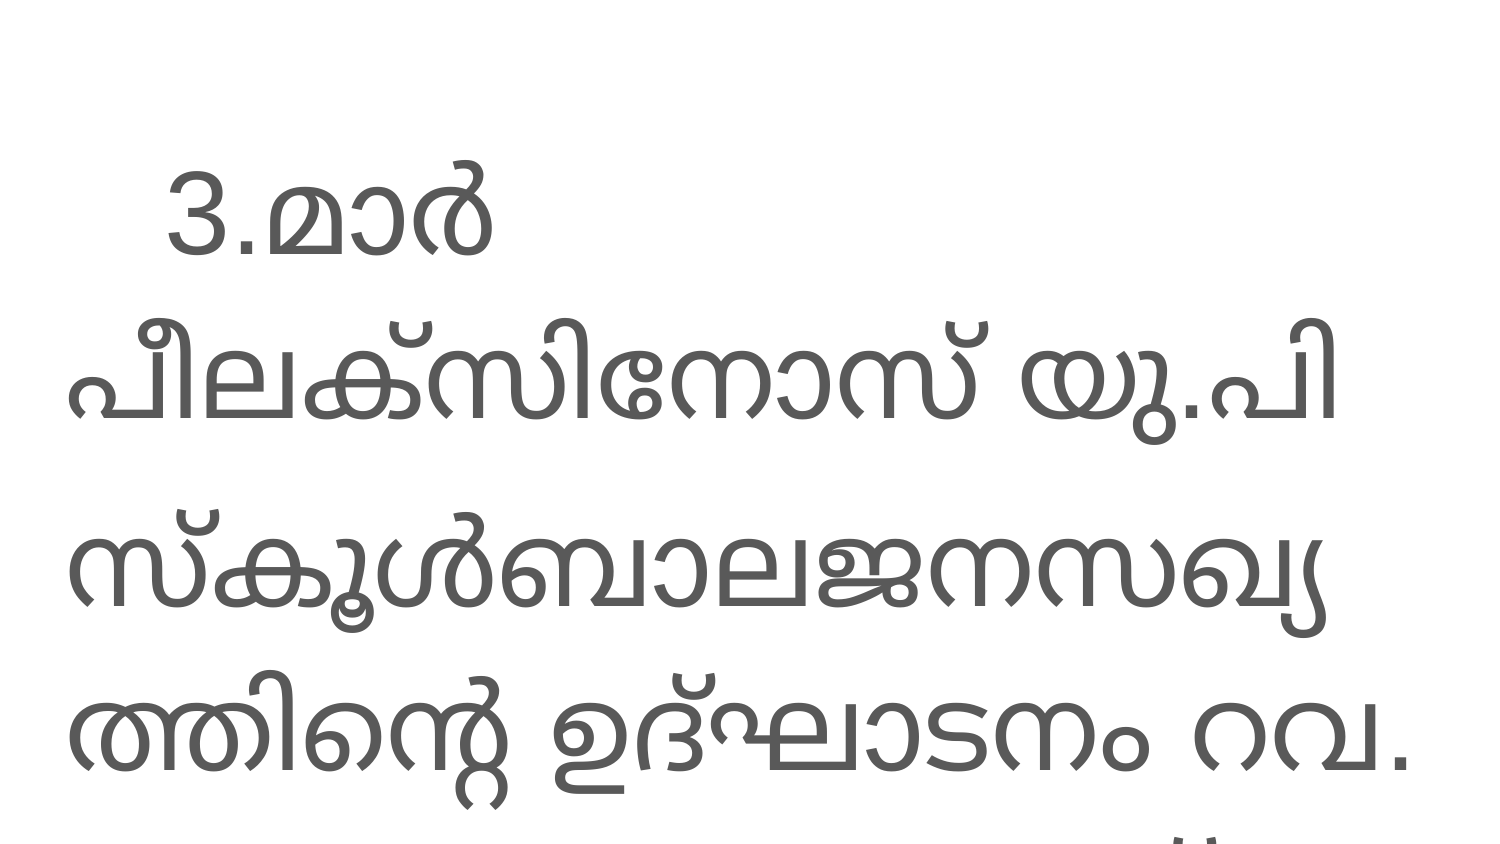

3.മാർ പീലക്സിനോസ് യു.പി
സ്കൂൾബാലജനസഖ്യത്തിന്റെ ഉദ്ഘാടനം റവ. ഫാ.കെ. ഒ .തോമസ് നിർവഹിച്ചു.